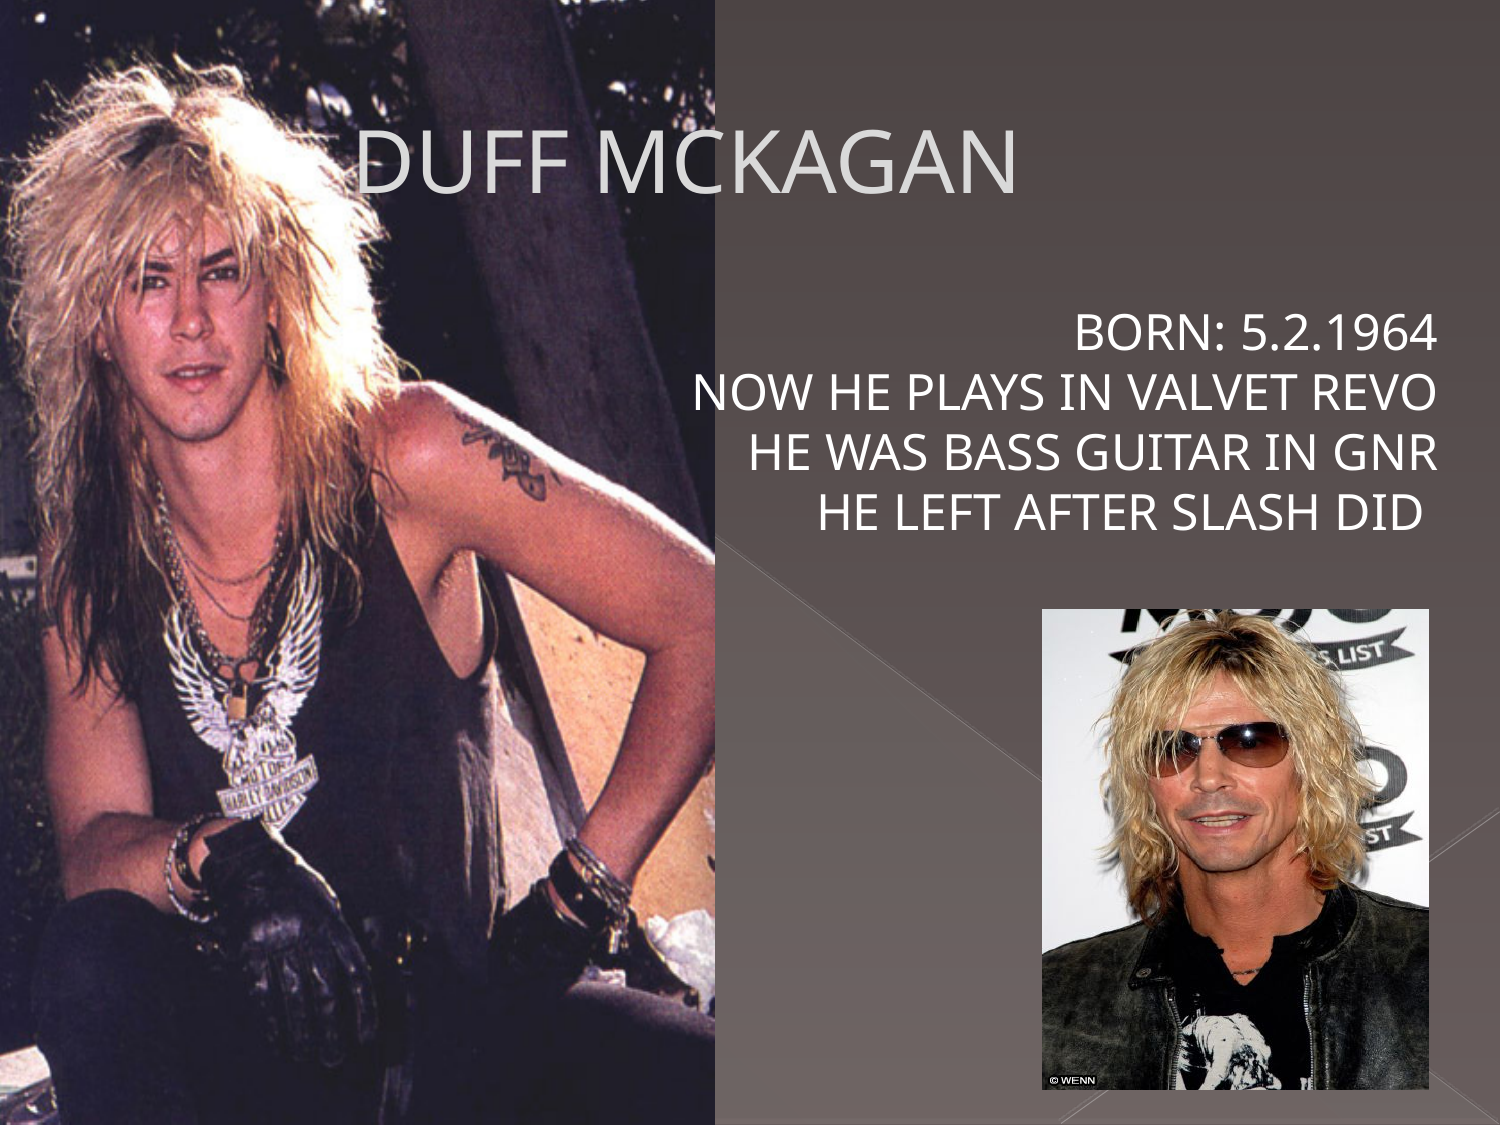

# DUFF MCKAGAN
BORN: 5.2.1964
NOW HE PLAYS IN VALVET REVO
HE WAS BASS GUITAR IN GNR
HE LEFT AFTER SLASH DID